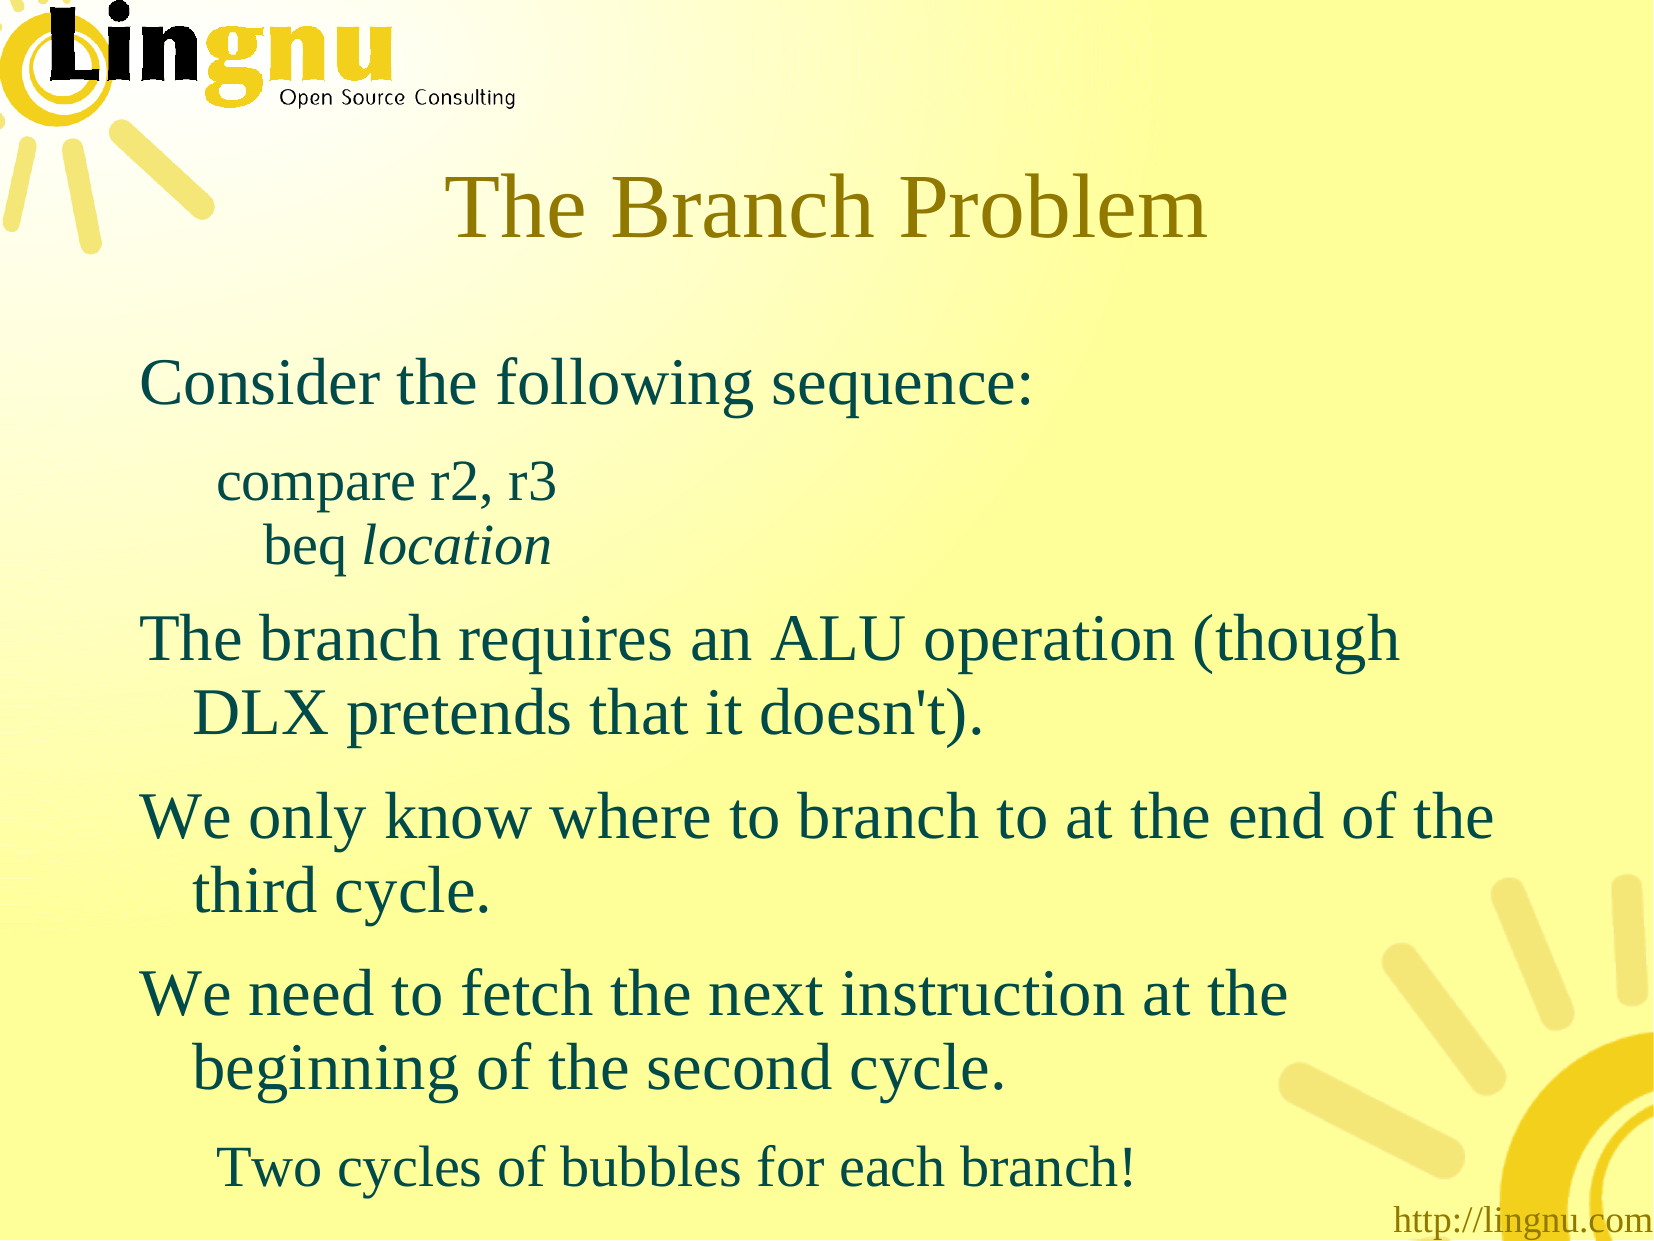

# The Branch Problem
Consider the following sequence:
compare r2, r3
beq location
The branch requires an ALU operation (though DLX pretends that it doesn't).
We only know where to branch to at the end of the third cycle.
We need to fetch the next instruction at the beginning of the second cycle.
Two cycles of bubbles for each branch!